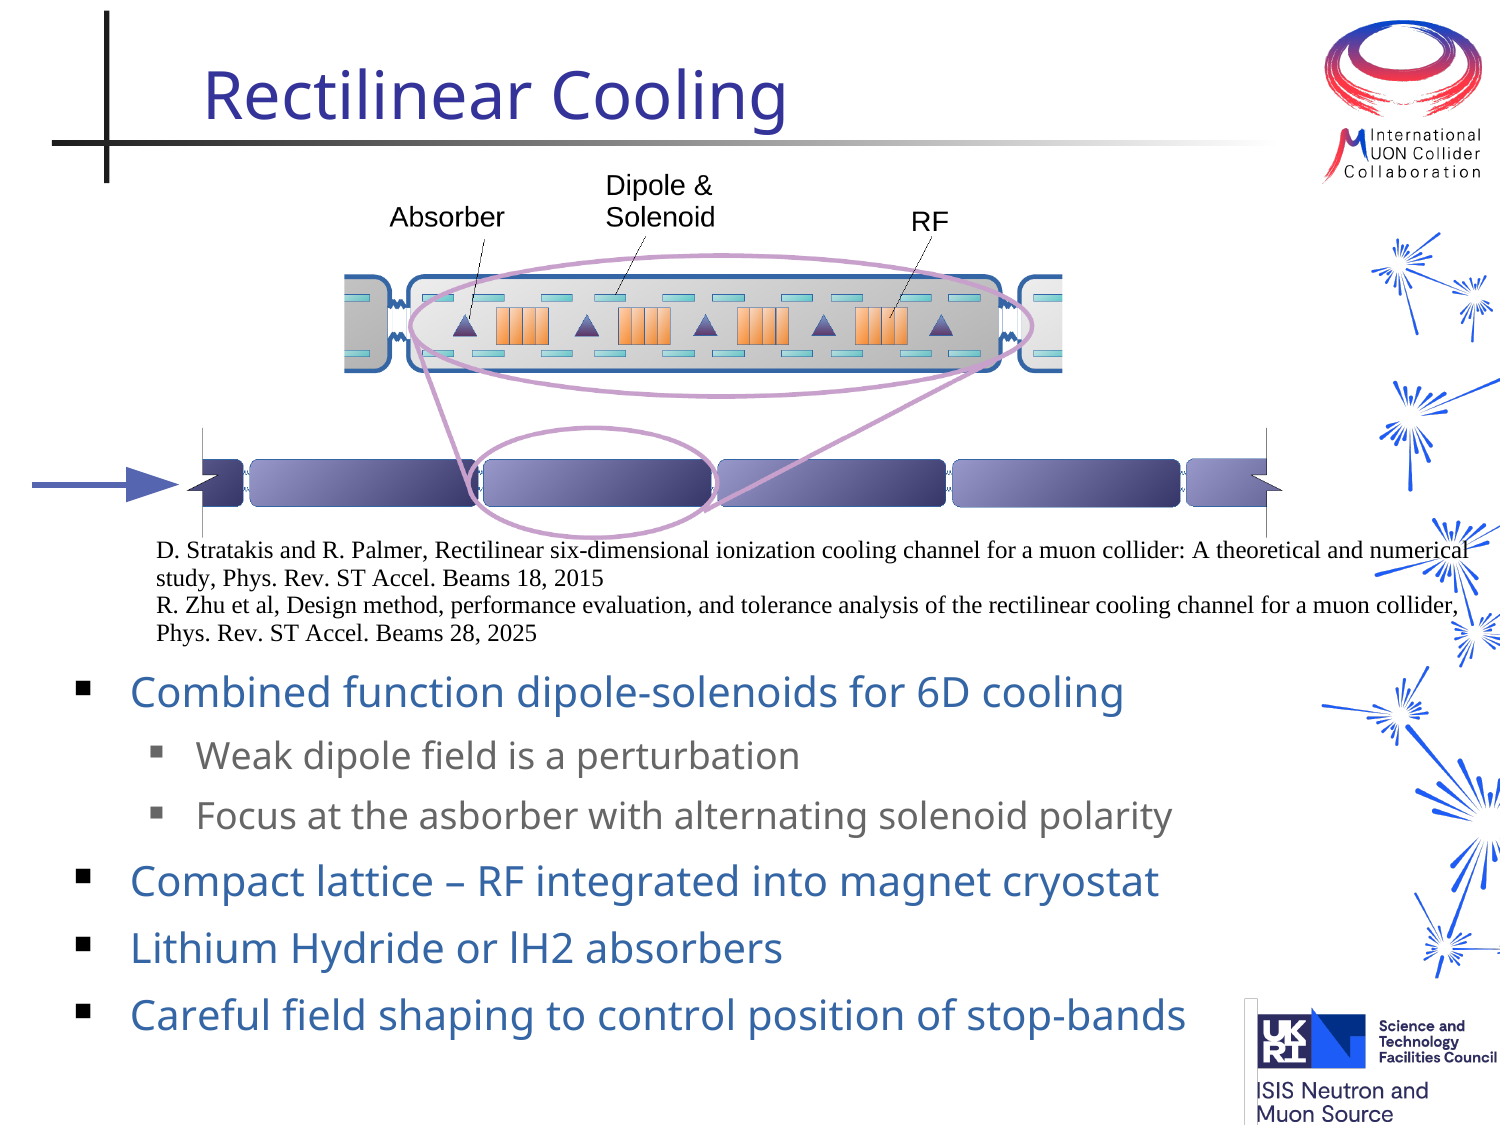

# Rectilinear Cooling
D. Stratakis and R. Palmer, Rectilinear six-dimensional ionization cooling channel for a muon collider: A theoretical and numerical study, Phys. Rev. ST Accel. Beams 18, 2015
R. Zhu et al, Design method, performance evaluation, and tolerance analysis of the rectilinear cooling channel for a muon collider,
Phys. Rev. ST Accel. Beams 28, 2025
Combined function dipole-solenoids for 6D cooling
Weak dipole field is a perturbation
Focus at the asborber with alternating solenoid polarity
Compact lattice – RF integrated into magnet cryostat
Lithium Hydride or lH2 absorbers
Careful field shaping to control position of stop-bands